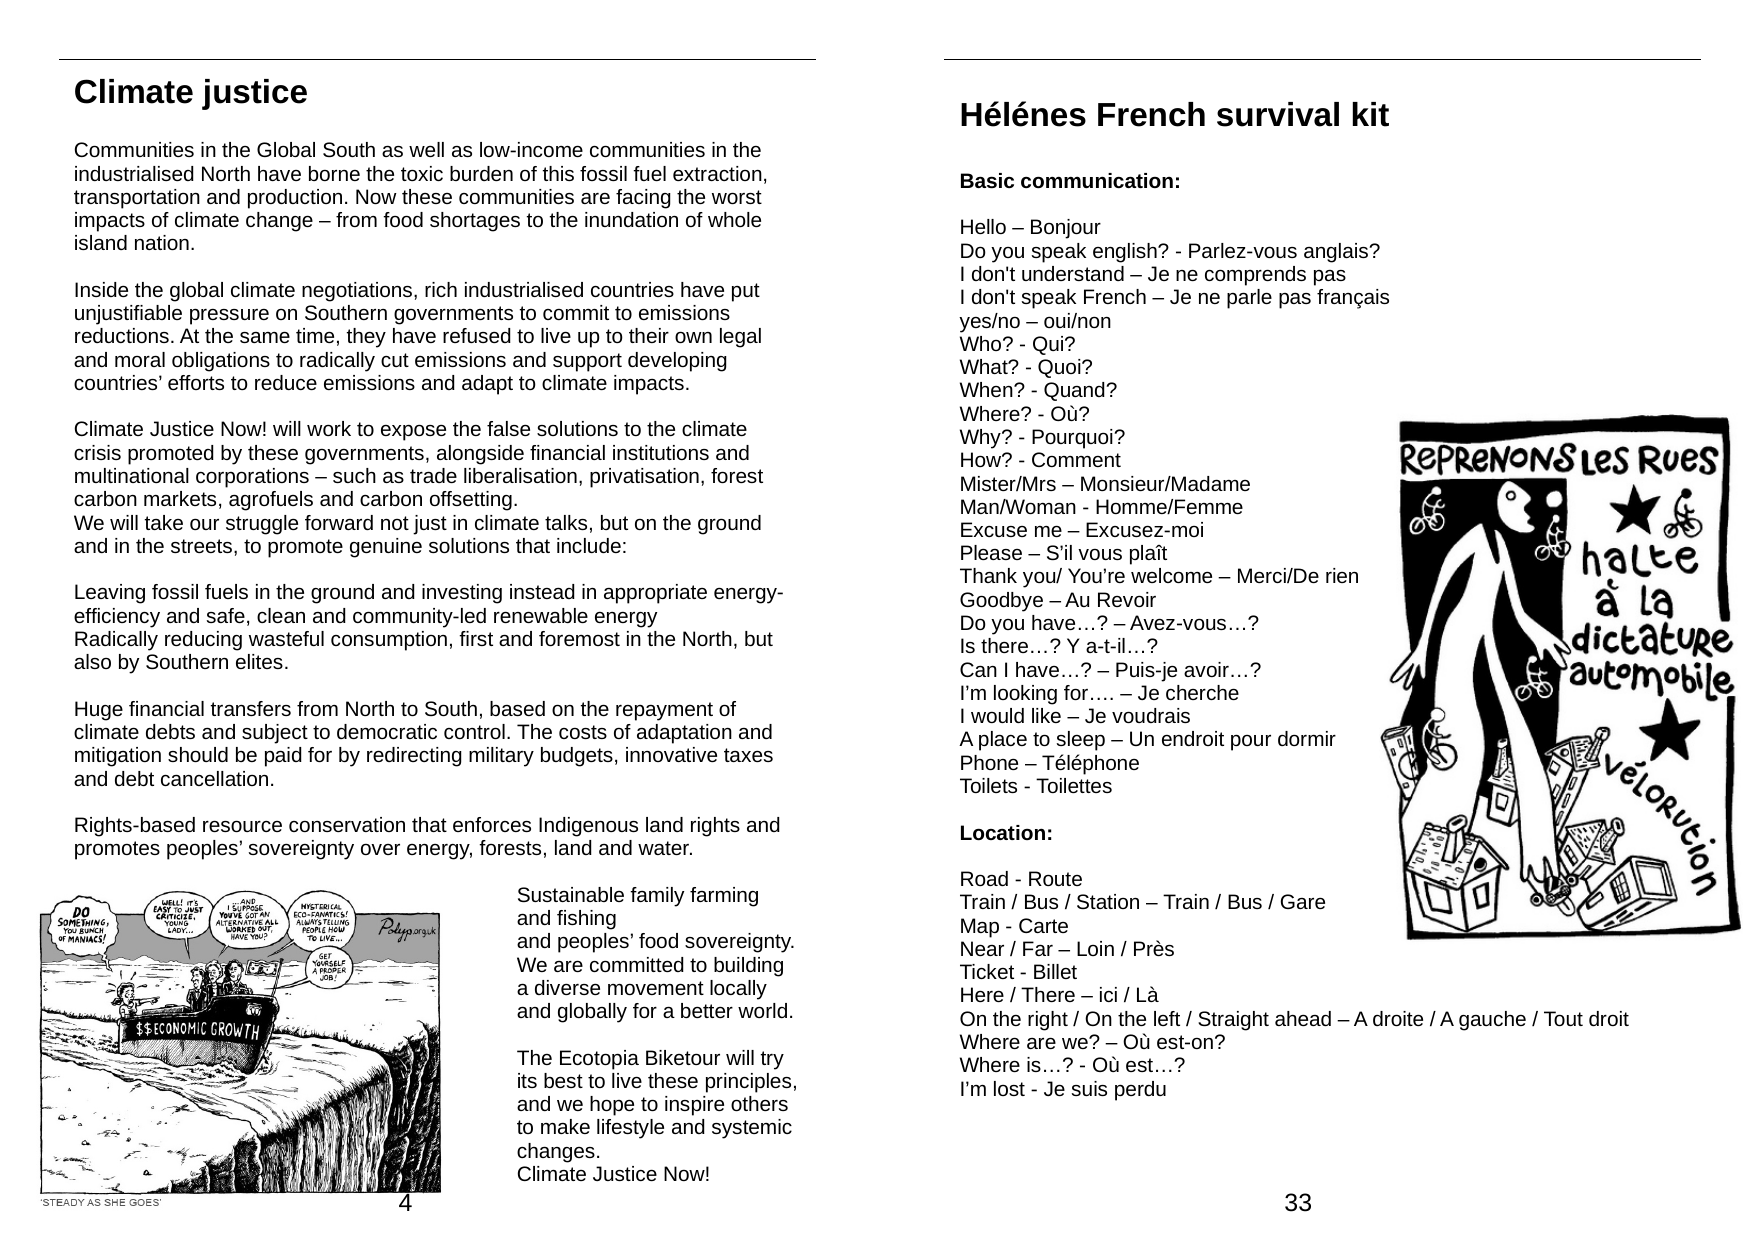

Climate justice
Communities in the Global South as well as low-income communities in the industrialised North have borne the toxic burden of this fossil fuel extraction, transportation and production. Now these communities are facing the worst impacts of climate change – from food shortages to the inundation of whole island nation.
Inside the global climate negotiations, rich industrialised countries have put unjustifiable pressure on Southern governments to commit to emissions reductions. At the same time, they have refused to live up to their own legal and moral obligations to radically cut emissions and support developing countries’ efforts to reduce emissions and adapt to climate impacts.
Climate Justice Now! will work to expose the false solutions to the climate crisis promoted by these governments, alongside financial institutions and multinational corporations – such as trade liberalisation, privatisation, forest carbon markets, agrofuels and carbon offsetting.
We will take our struggle forward not just in climate talks, but on the ground and in the streets, to promote genuine solutions that include:
Leaving fossil fuels in the ground and investing instead in appropriate energy- efficiency and safe, clean and community-led renewable energy
Radically reducing wasteful consumption, first and foremost in the North, but also by Southern elites.
Huge financial transfers from North to South, based on the repayment of climate debts and subject to democratic control. The costs of adaptation and mitigation should be paid for by redirecting military budgets, innovative taxes and debt cancellation.
Rights-based resource conservation that enforces Indigenous land rights and promotes peoples’ sovereignty over energy, forests, land and water.
						Sustainable family farming 						and fishing
						and peoples’ food sovereignty. 						We are committed to building 						a diverse movement locally 						and globally for a better world.
						The Ecotopia Biketour will try 						its best to live these principles, 						and we hope to inspire others 						to make lifestyle and systemic 						changes.
						Climate Justice Now!
Hélénes French survival kit
Basic communication:
Hello – Bonjour
Do you speak english? - Parlez-vous anglais?
I don't understand – Je ne comprends pas
I don't speak French – Je ne parle pas français
yes/no – oui/non
Who? - Qui?
What? - Quoi?
When? - Quand?
Where? - Où?
Why? - Pourquoi?
How? - Comment
Mister/Mrs – Monsieur/Madame
Man/Woman - Homme/Femme
Excuse me – Excusez-moi
Please – S’il vous plaît
Thank you/ You’re welcome – Merci/De rien
Goodbye – Au Revoir
Do you have…? – Avez-vous…?
Is there…? Y a-t-il…?
Can I have…? – Puis-je avoir…?
I’m looking for…. – Je cherche
I would like – Je voudrais
A place to sleep – Un endroit pour dormir
Phone – Téléphone
Toilets - Toilettes
Location:
Road - Route
Train / Bus / Station – Train / Bus / Gare
Map - Carte
Near / Far – Loin / Près
Ticket - Billet
Here / There – ici / Là
On the right / On the left / Straight ahead – A droite / A gauche / Tout droit
Where are we? – Où est-on?
Where is…? - Où est…?
I’m lost - Je suis perdu
33
4